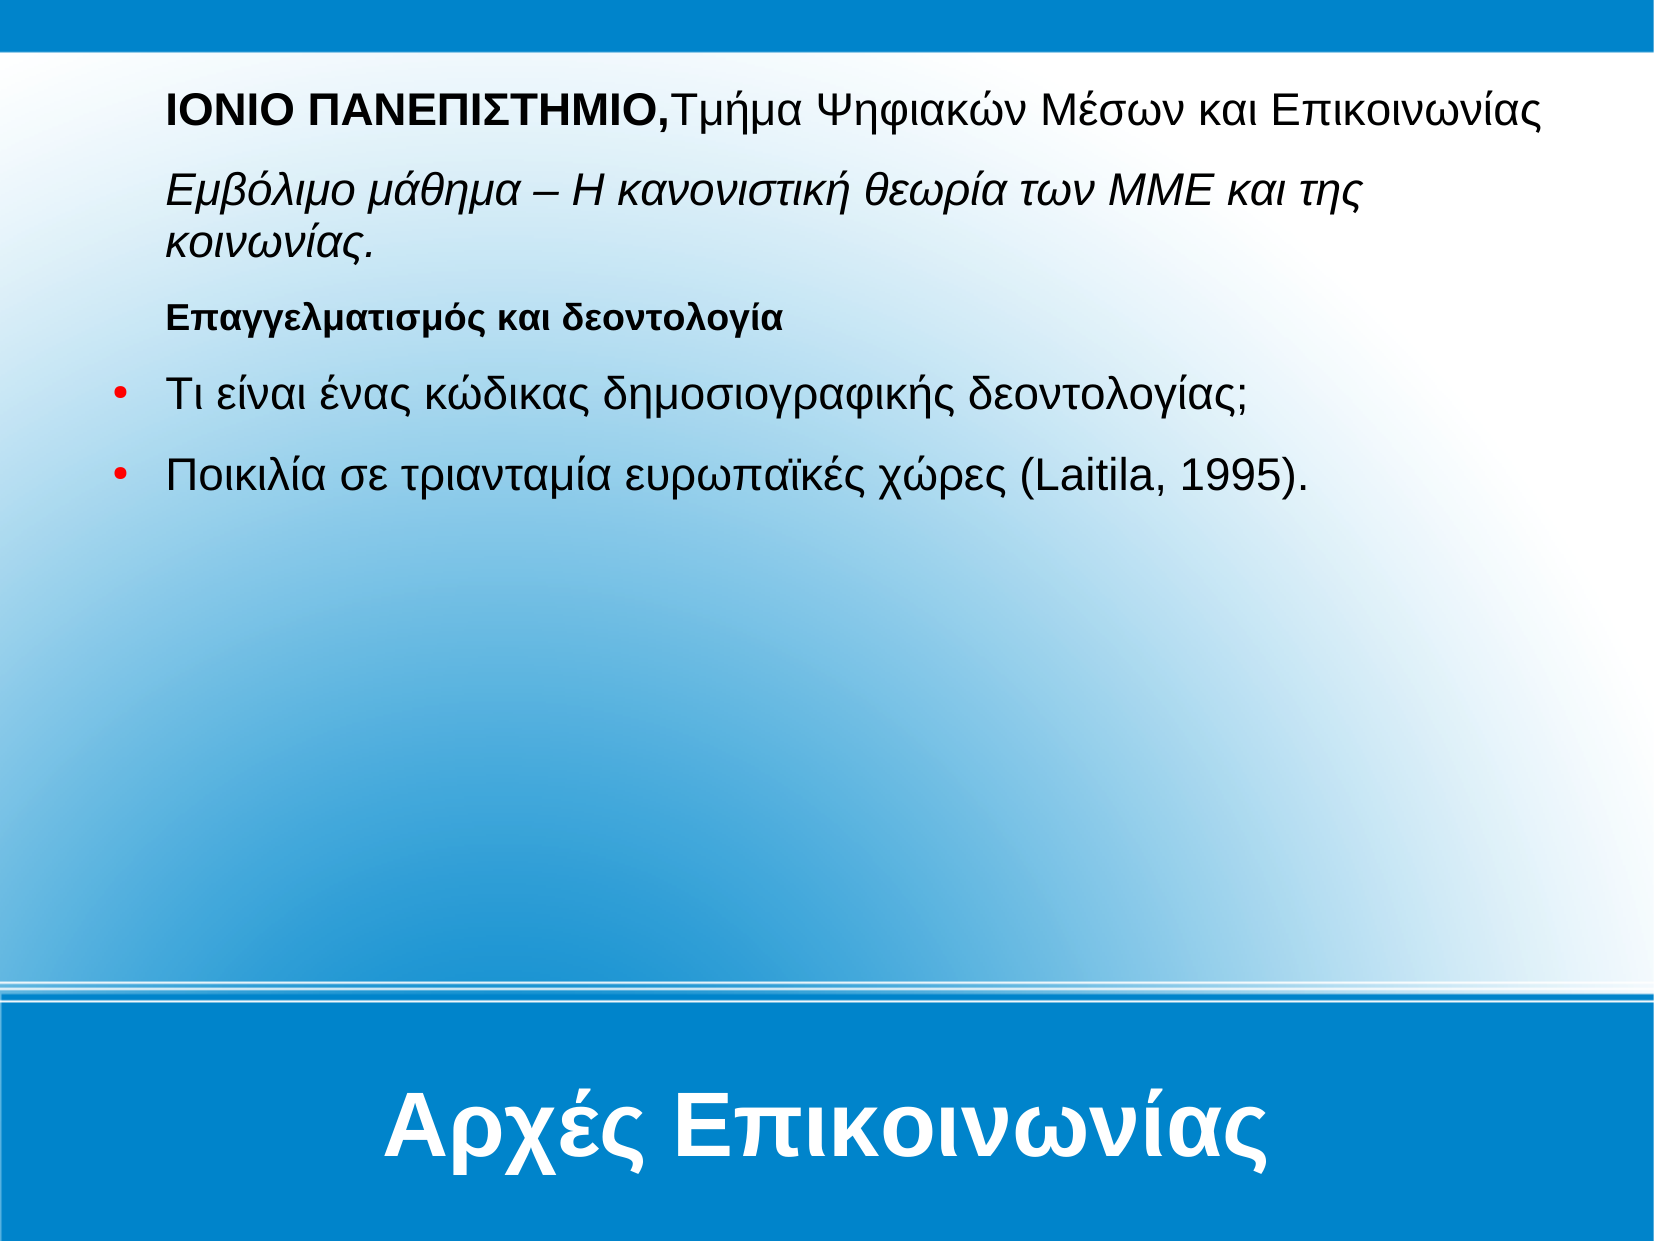

ΙΟΝΙΟ ΠΑΝΕΠΙΣΤΗΜΙΟ,Τμήμα Ψηφιακών Μέσων και Επικοινωνίας
Εμβόλιμο μάθημα – Η κανονιστική θεωρία των ΜΜΕ και της κοινωνίας.
Επαγγελματισμός και δεοντολογία
Τι είναι ένας κώδικας δημοσιογραφικής δεοντολογίας;
Ποικιλία σε τριανταμία ευρωπαϊκές χώρες (Laitila, 1995).
# Αρχές Επικοινωνίας